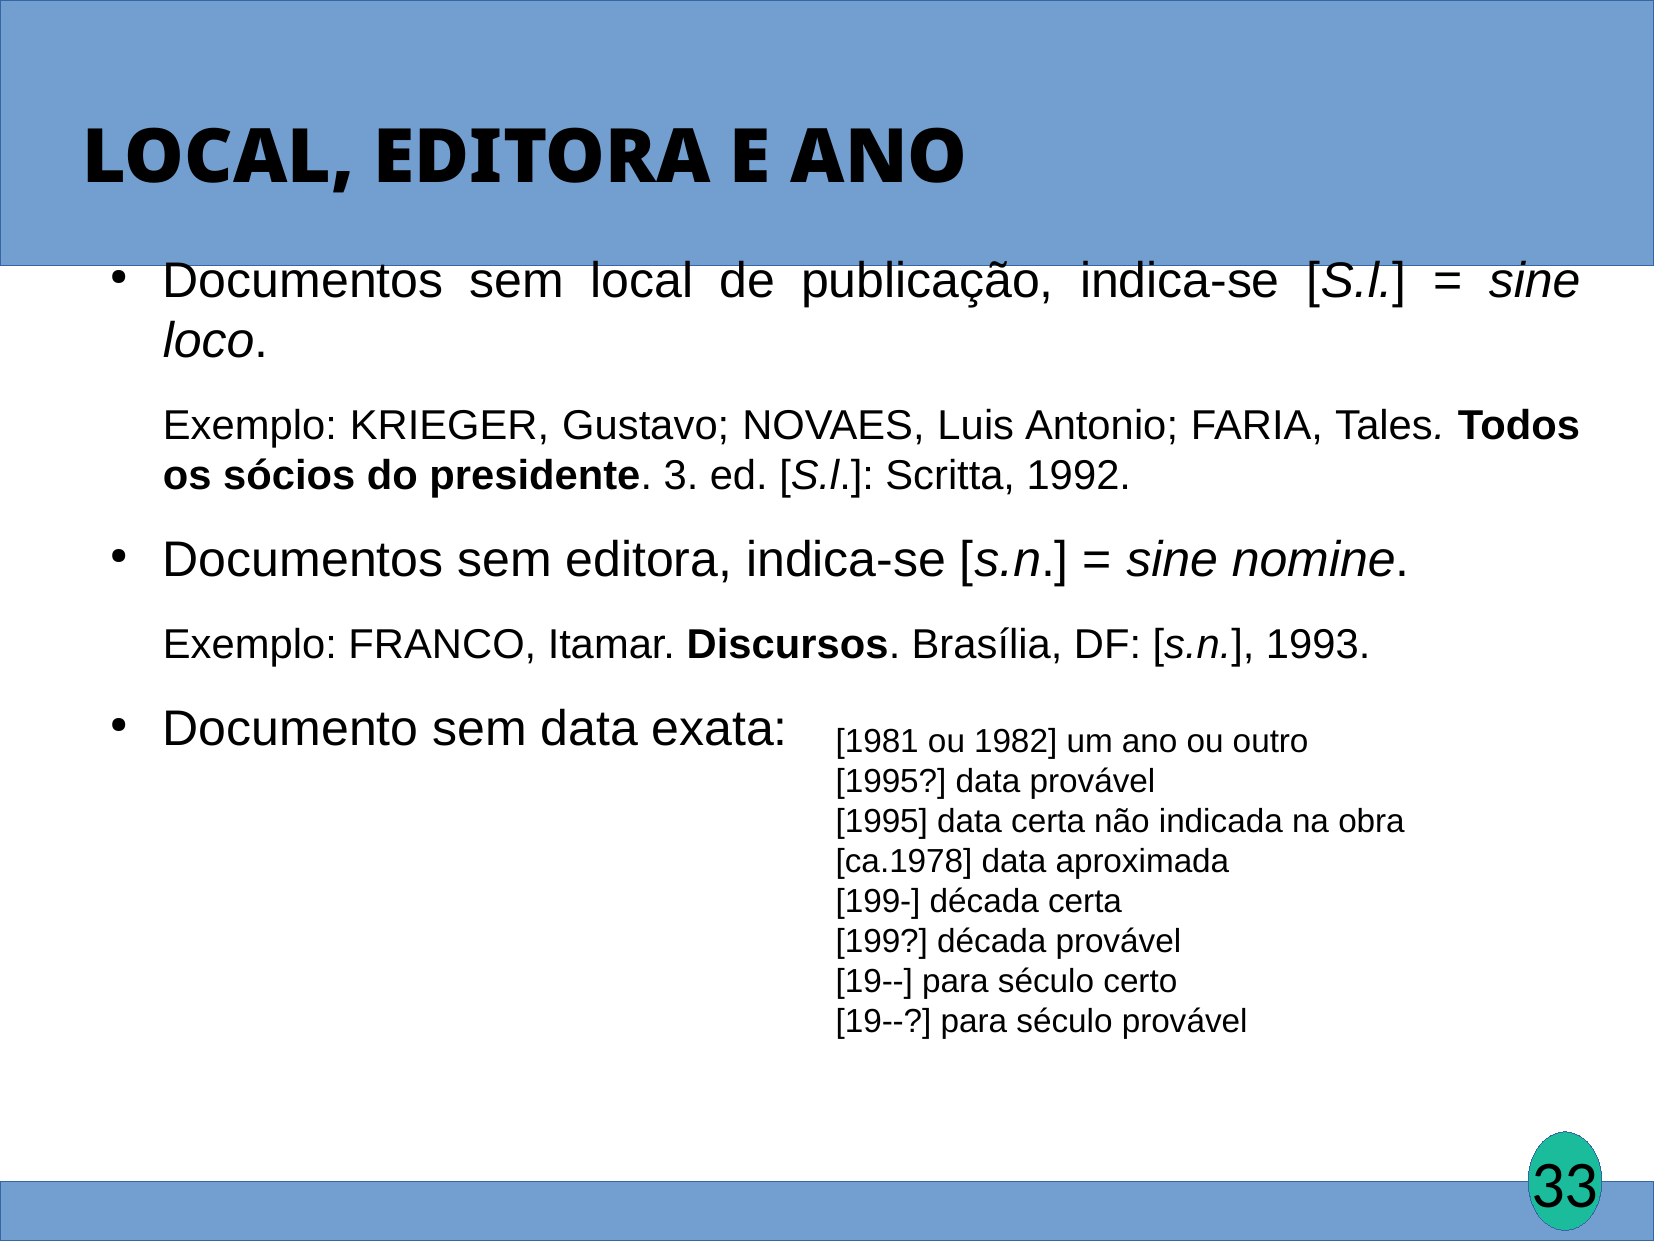

# LOCAL, EDITORA E ANO
Documentos sem local de publicação, indica-se [S.l.] = sine loco.
Exemplo: KRIEGER, Gustavo; NOVAES, Luis Antonio; FARIA, Tales. Todos os sócios do presidente. 3. ed. [S.l.]: Scritta, 1992.
Documentos sem editora, indica-se [s.n.] = sine nomine.
Exemplo: FRANCO, Itamar. Discursos. Brasília, DF: [s.n.], 1993.
Documento sem data exata:
[1981 ou 1982] um ano ou outro
[1995?] data provável
[1995] data certa não indicada na obra
[ca.1978] data aproximada
[199-] década certa
[199?] década provável
[19--] para século certo
[19--?] para século provável